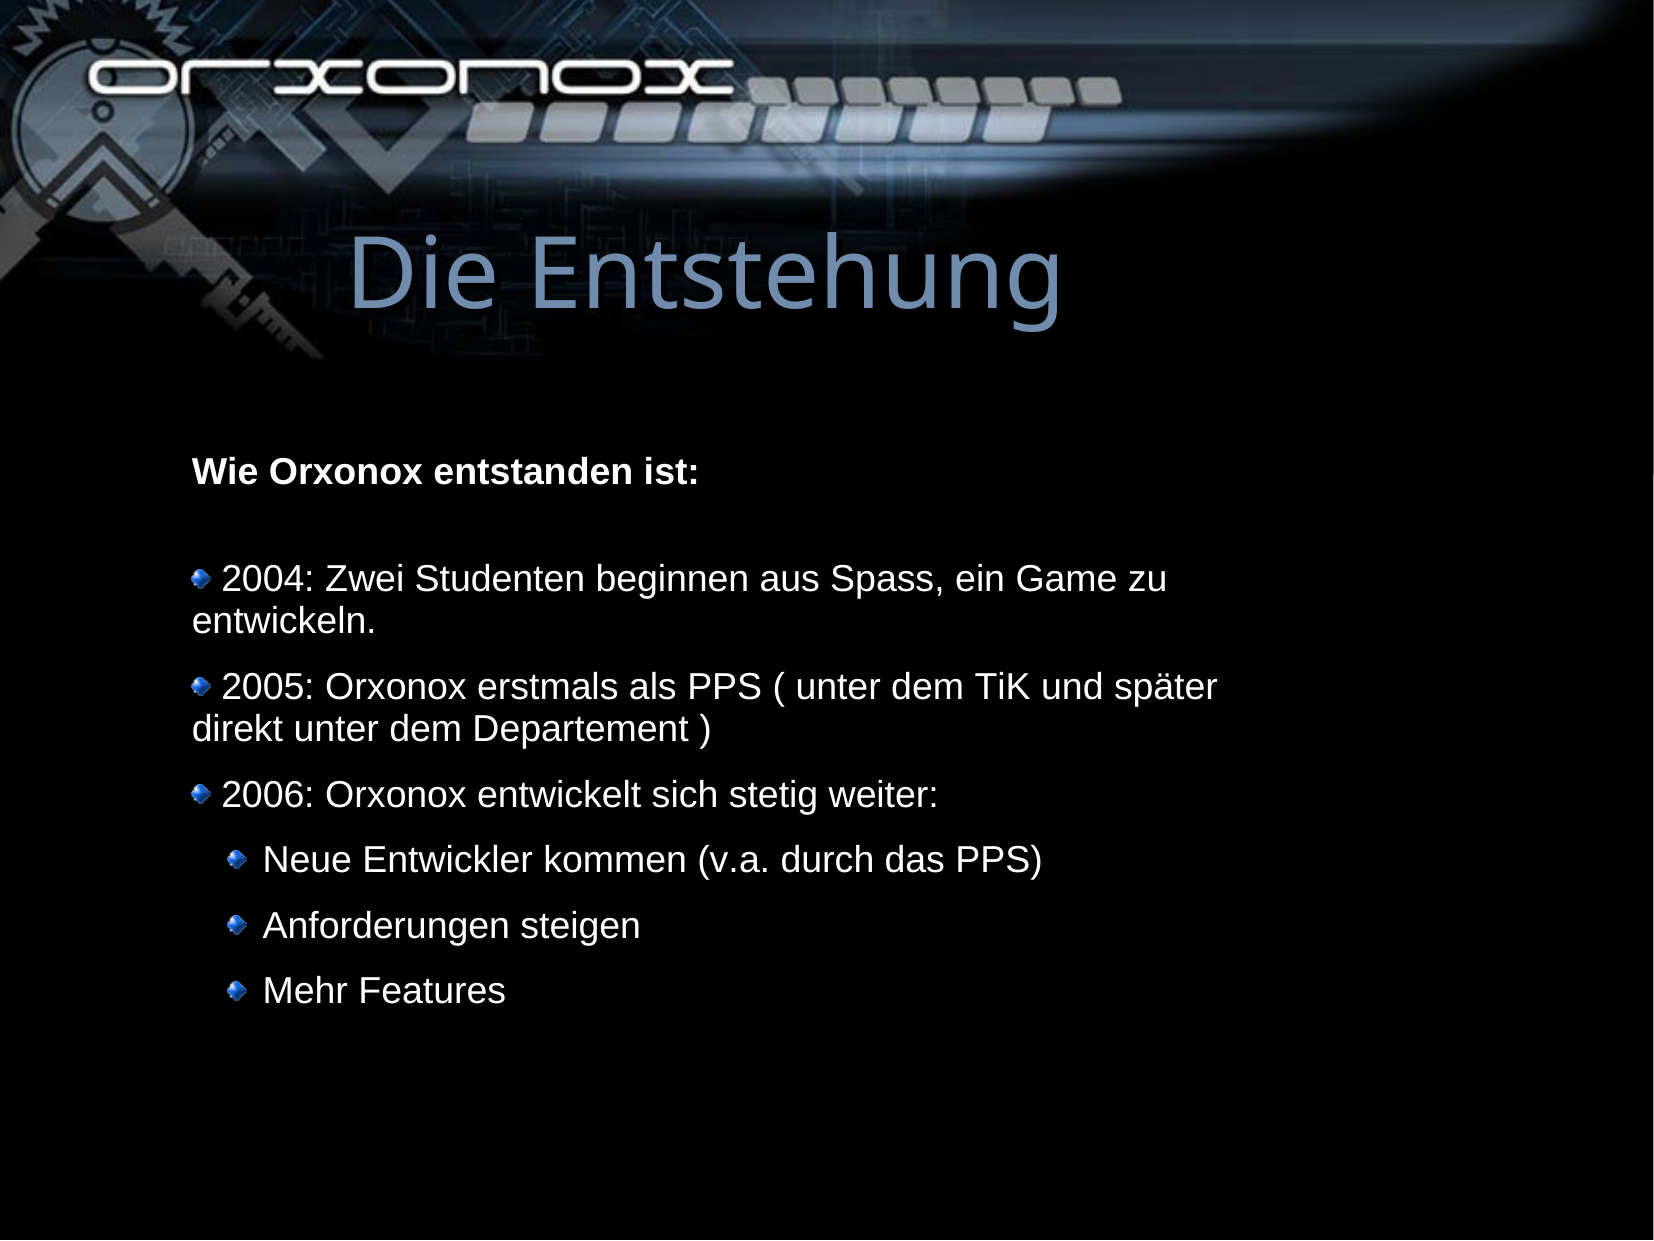

Die Entstehung
Wie Orxonox entstanden ist:
 2004: Zwei Studenten beginnen aus Spass, ein Game zu entwickeln.
 2005: Orxonox erstmals als PPS ( unter dem TiK und später direkt unter dem Departement )
 2006: Orxonox entwickelt sich stetig weiter:
Neue Entwickler kommen (v.a. durch das PPS)
Anforderungen steigen
Mehr Features